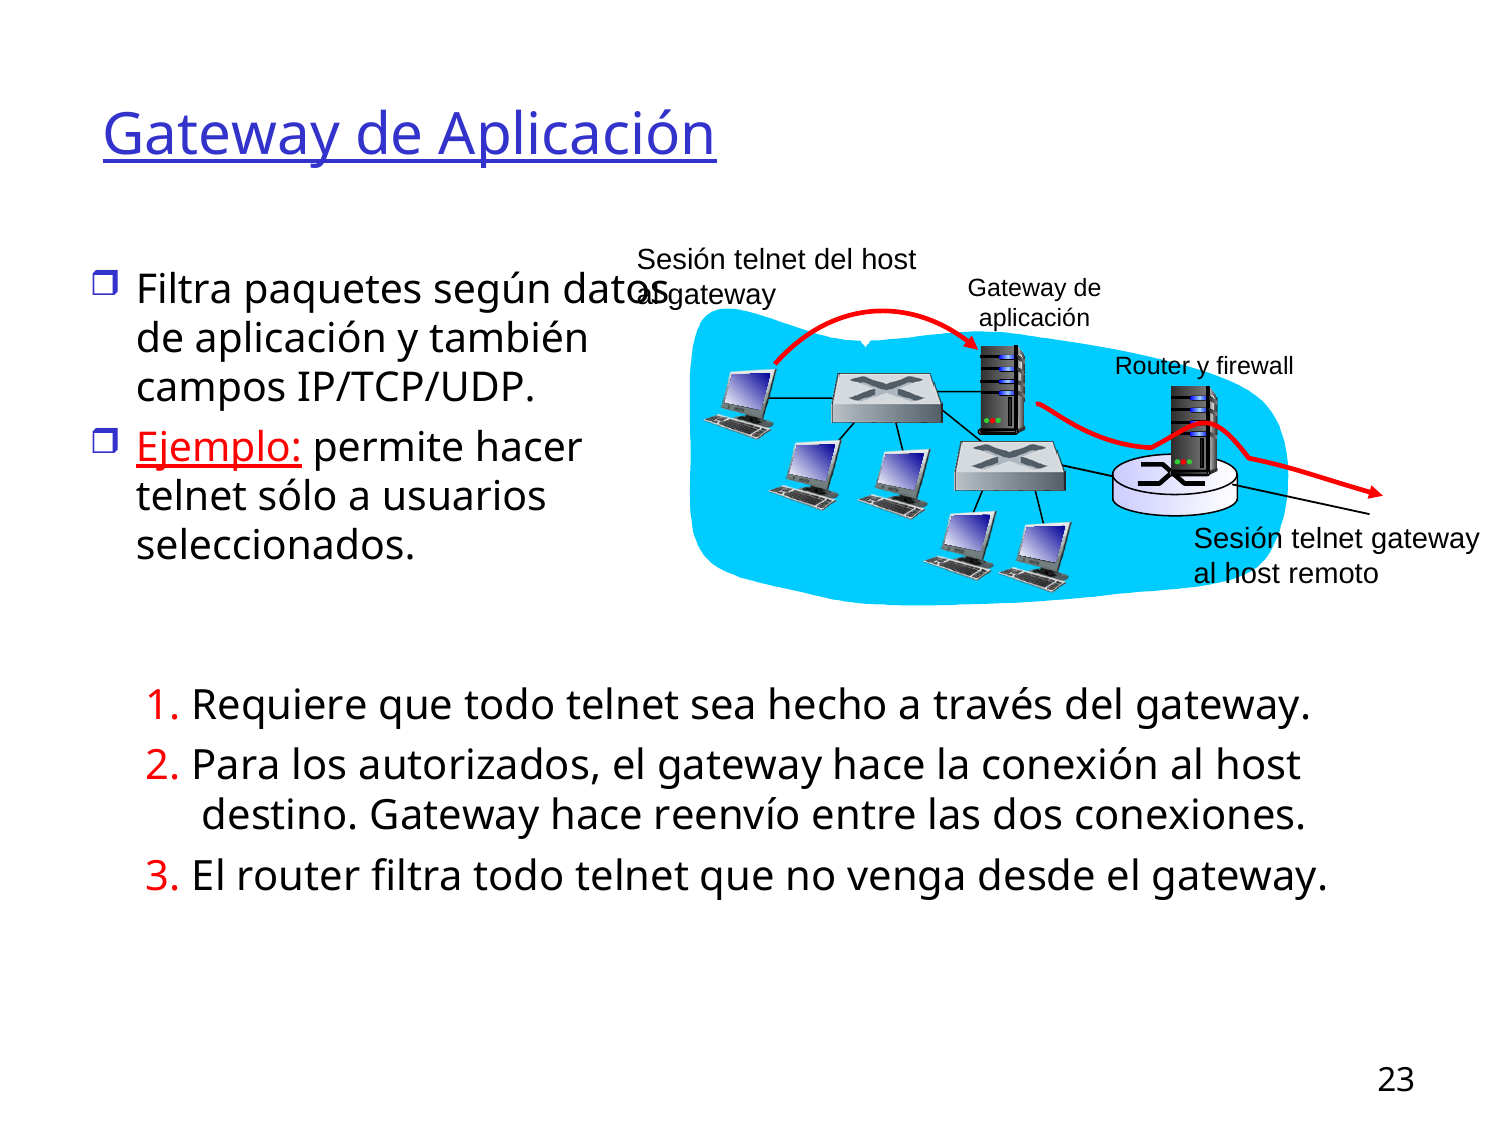

# Gateway de Aplicación
Sesión telnet del host
al gateway
Gateway de
aplicación
Router y firewall
Sesión telnet gateway
al host remoto
Filtra paquetes según datos de aplicación y también campos IP/TCP/UDP.
Ejemplo: permite hacer telnet sólo a usuarios seleccionados.
1. Requiere que todo telnet sea hecho a través del gateway.
2. Para los autorizados, el gateway hace la conexión al host destino. Gateway hace reenvío entre las dos conexiones.
3. El router filtra todo telnet que no venga desde el gateway.
23